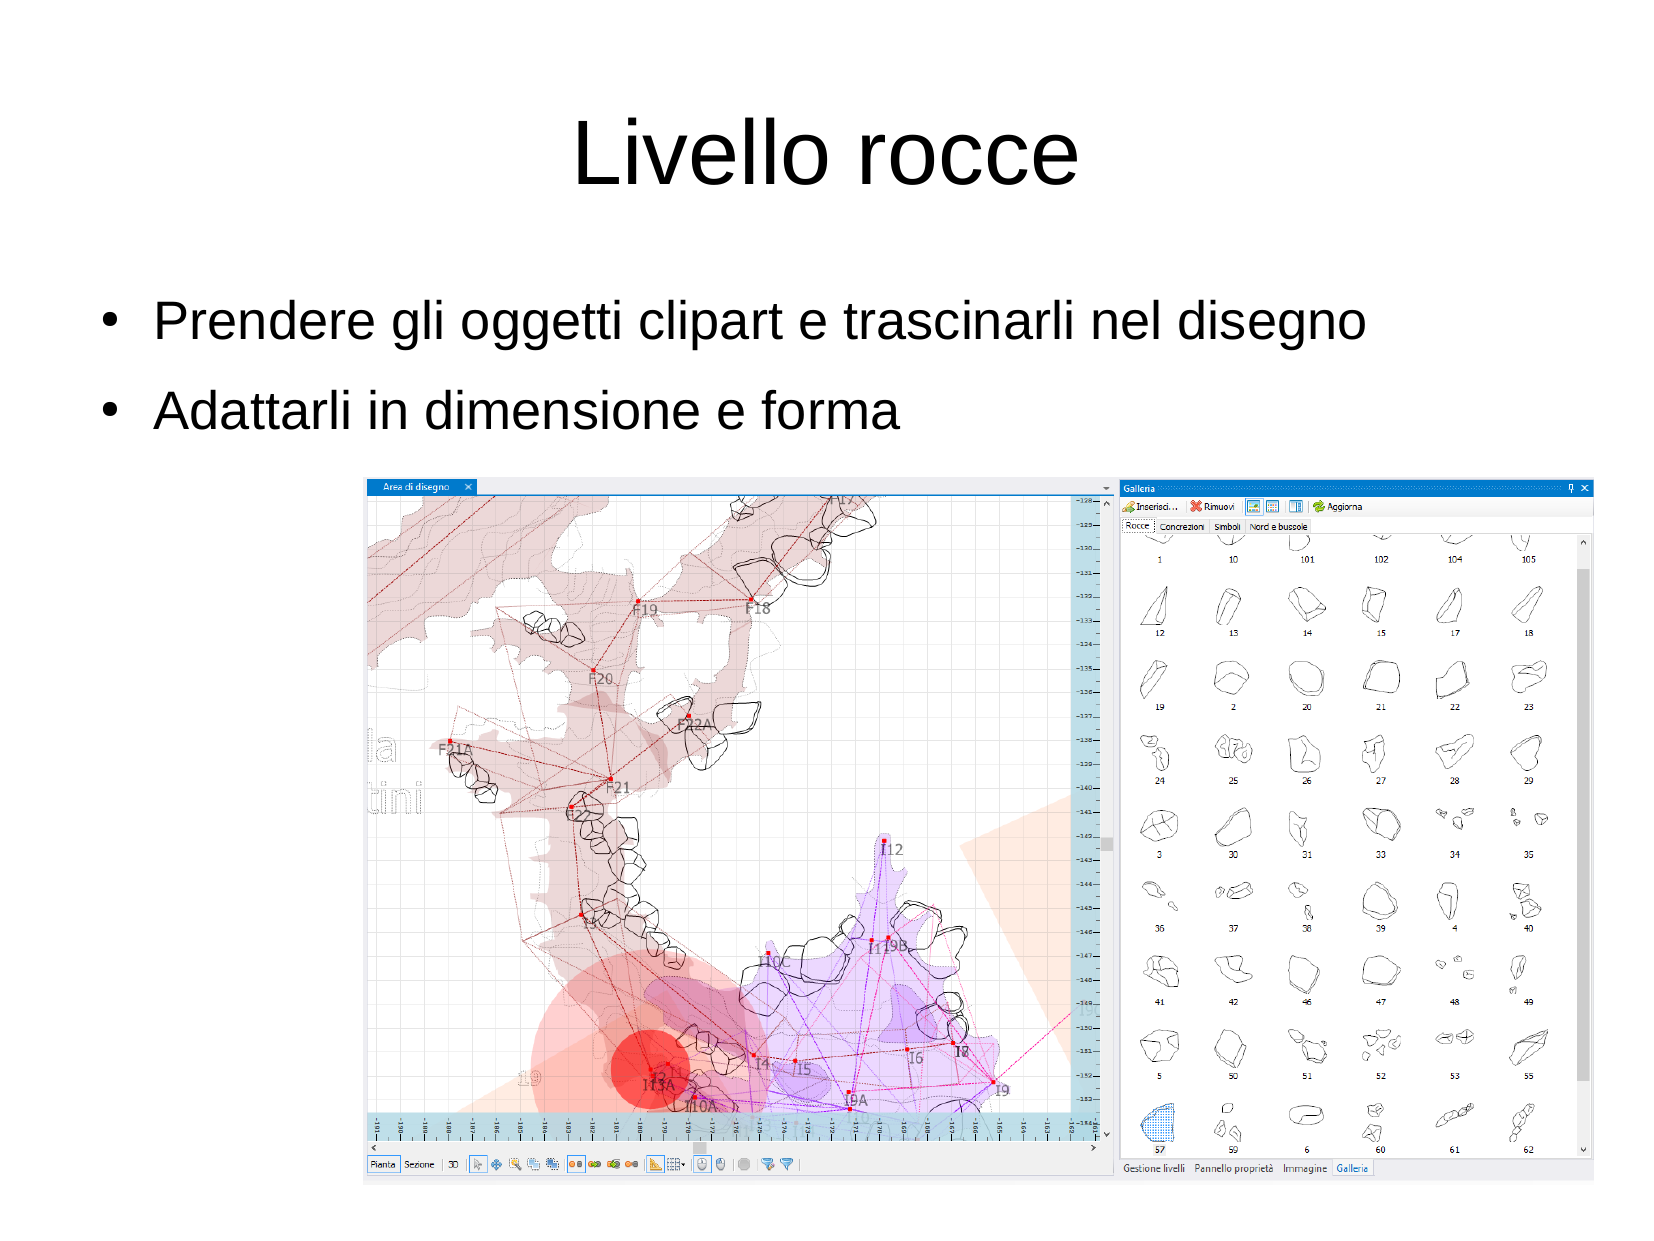

# Livello rocce
Prendere gli oggetti clipart e trascinarli nel disegno
Adattarli in dimensione e forma